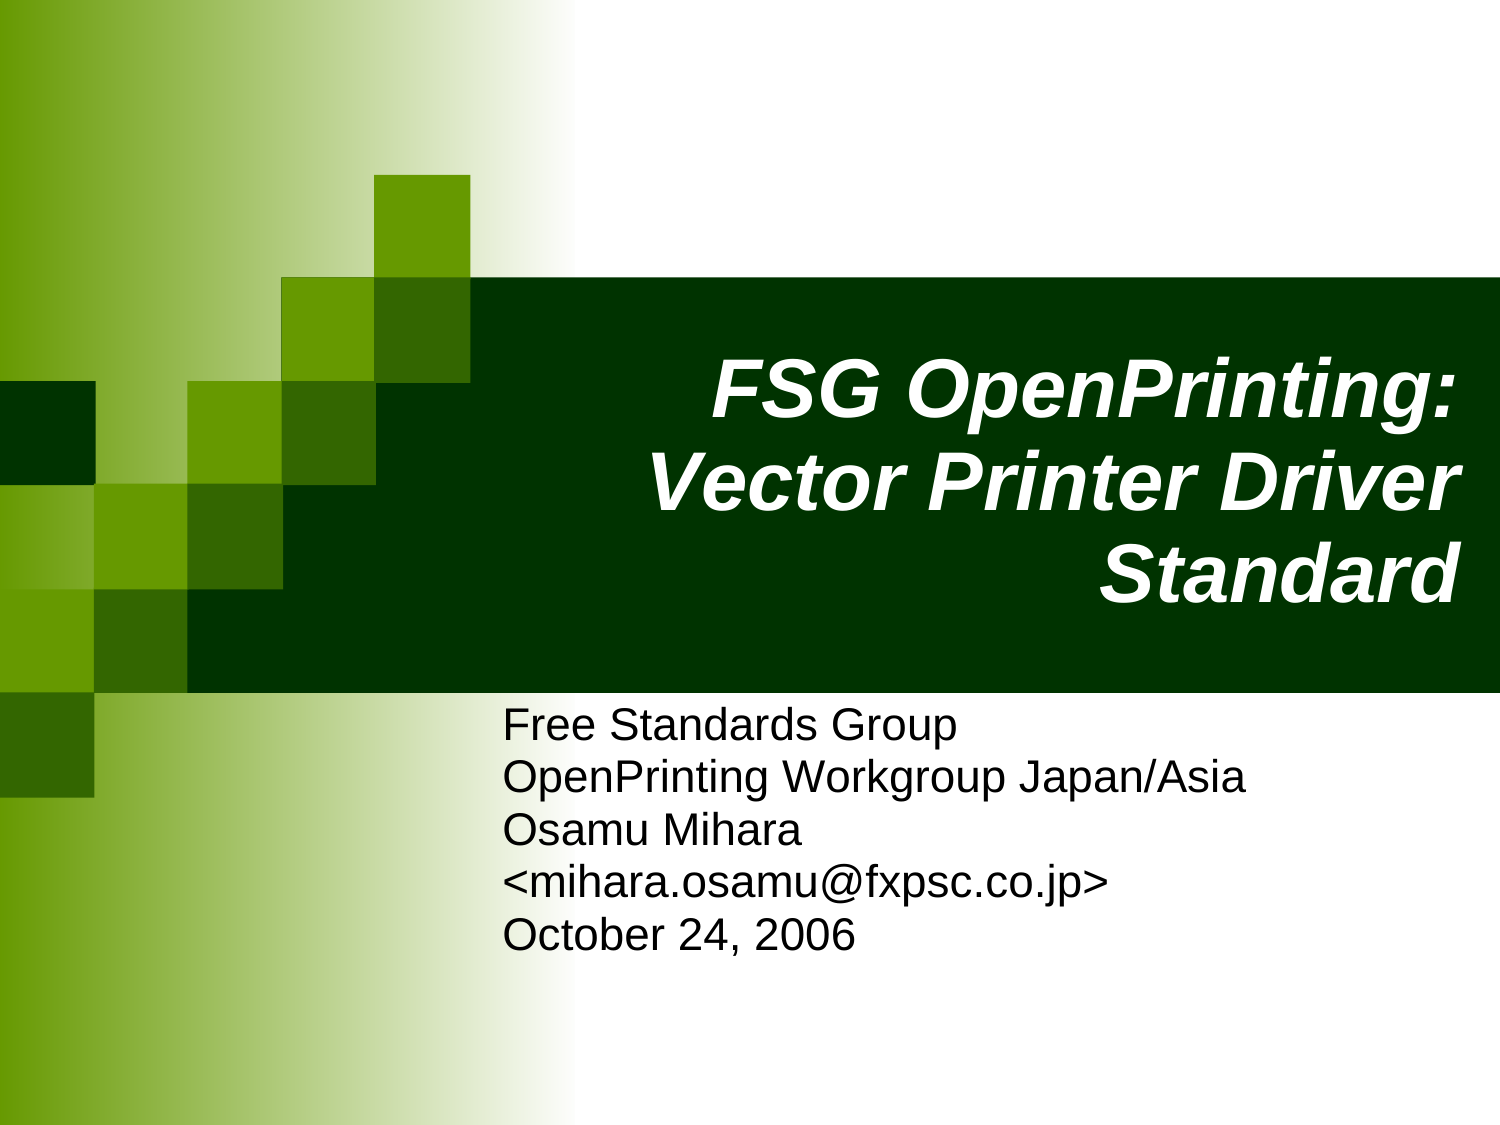

# FSG OpenPrinting: Vector Printer Driver Standard
Free Standards Group
OpenPrinting Workgroup Japan/Asia
Osamu Mihara
<mihara.osamu@fxpsc.co.jp>
October 24, 2006